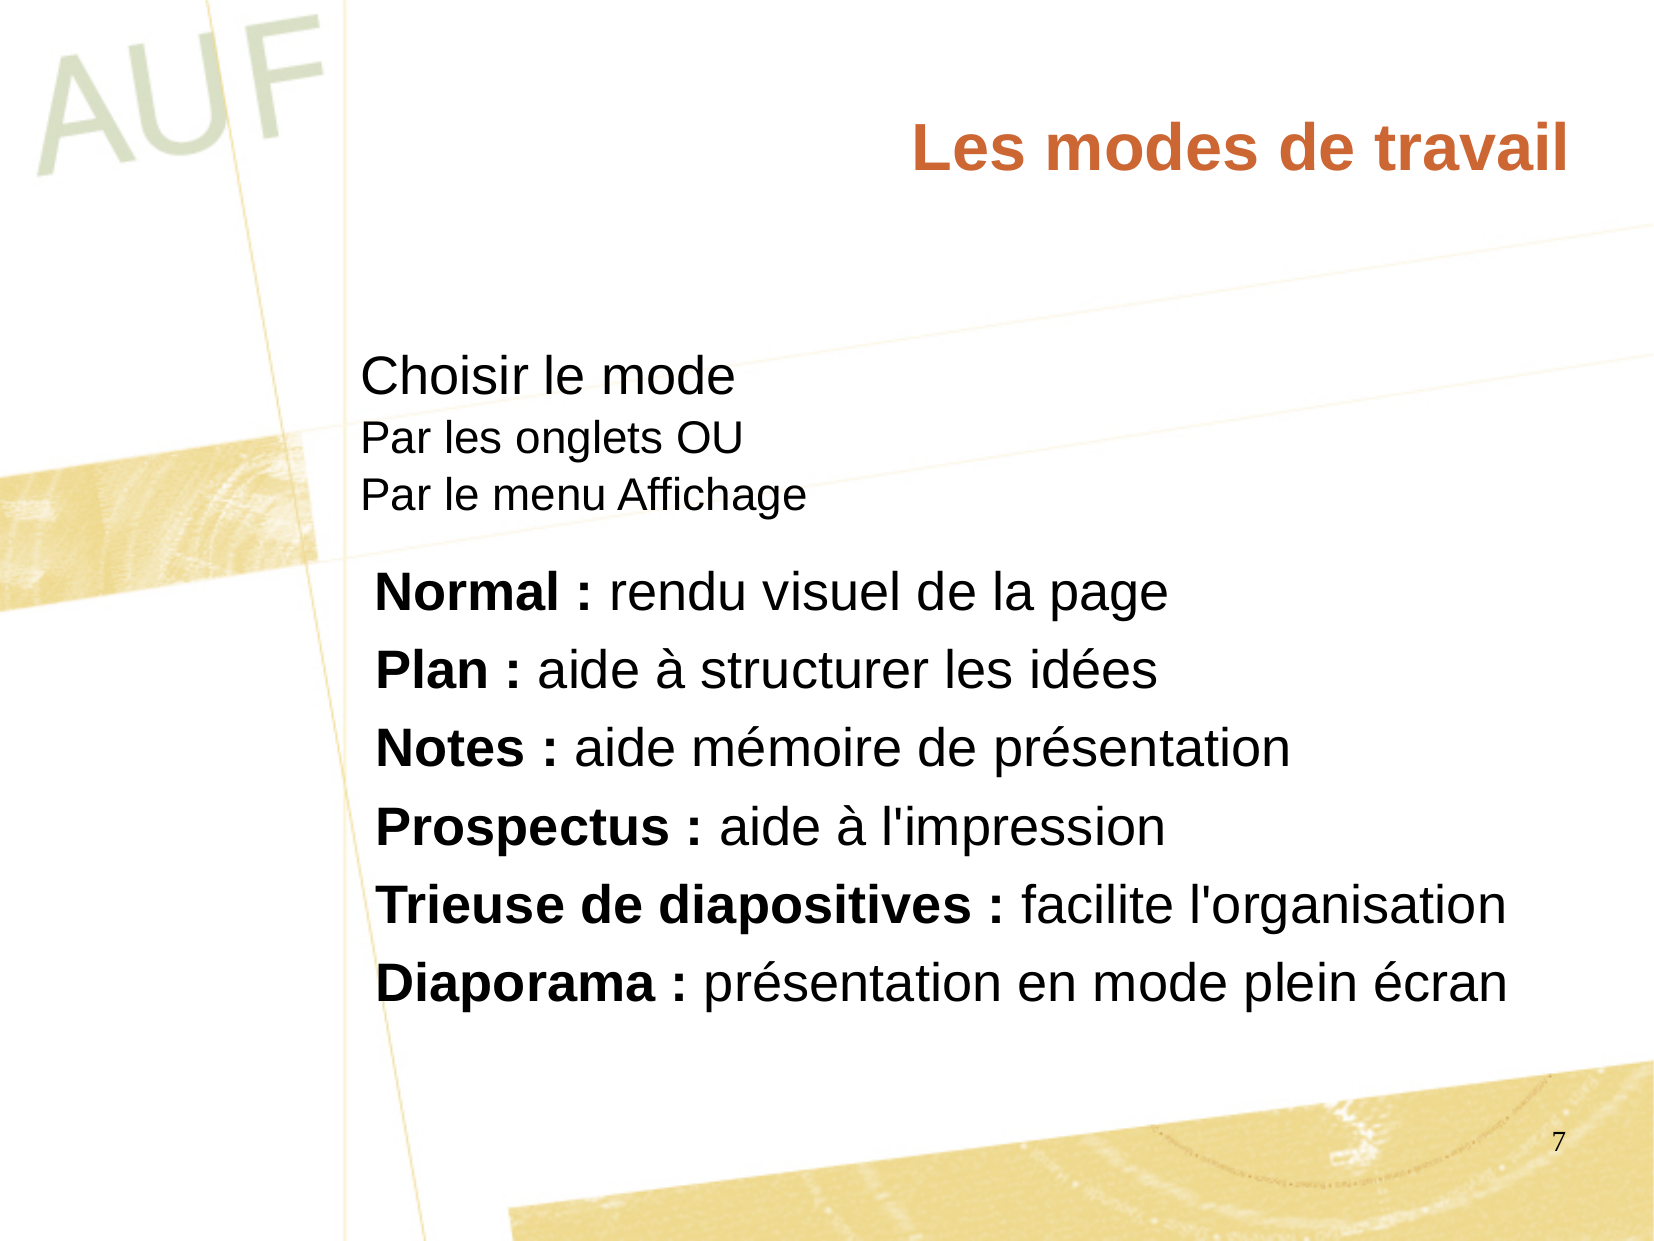

# Les modes de travail
Choisir le mode
Par les onglets OU
Par le menu Affichage
 Normal : rendu visuel de la page
 Plan : aide à structurer les idées
 Notes : aide mémoire de présentation
 Prospectus : aide à l'impression
 Trieuse de diapositives : facilite l'organisation
 Diaporama : présentation en mode plein écran
7